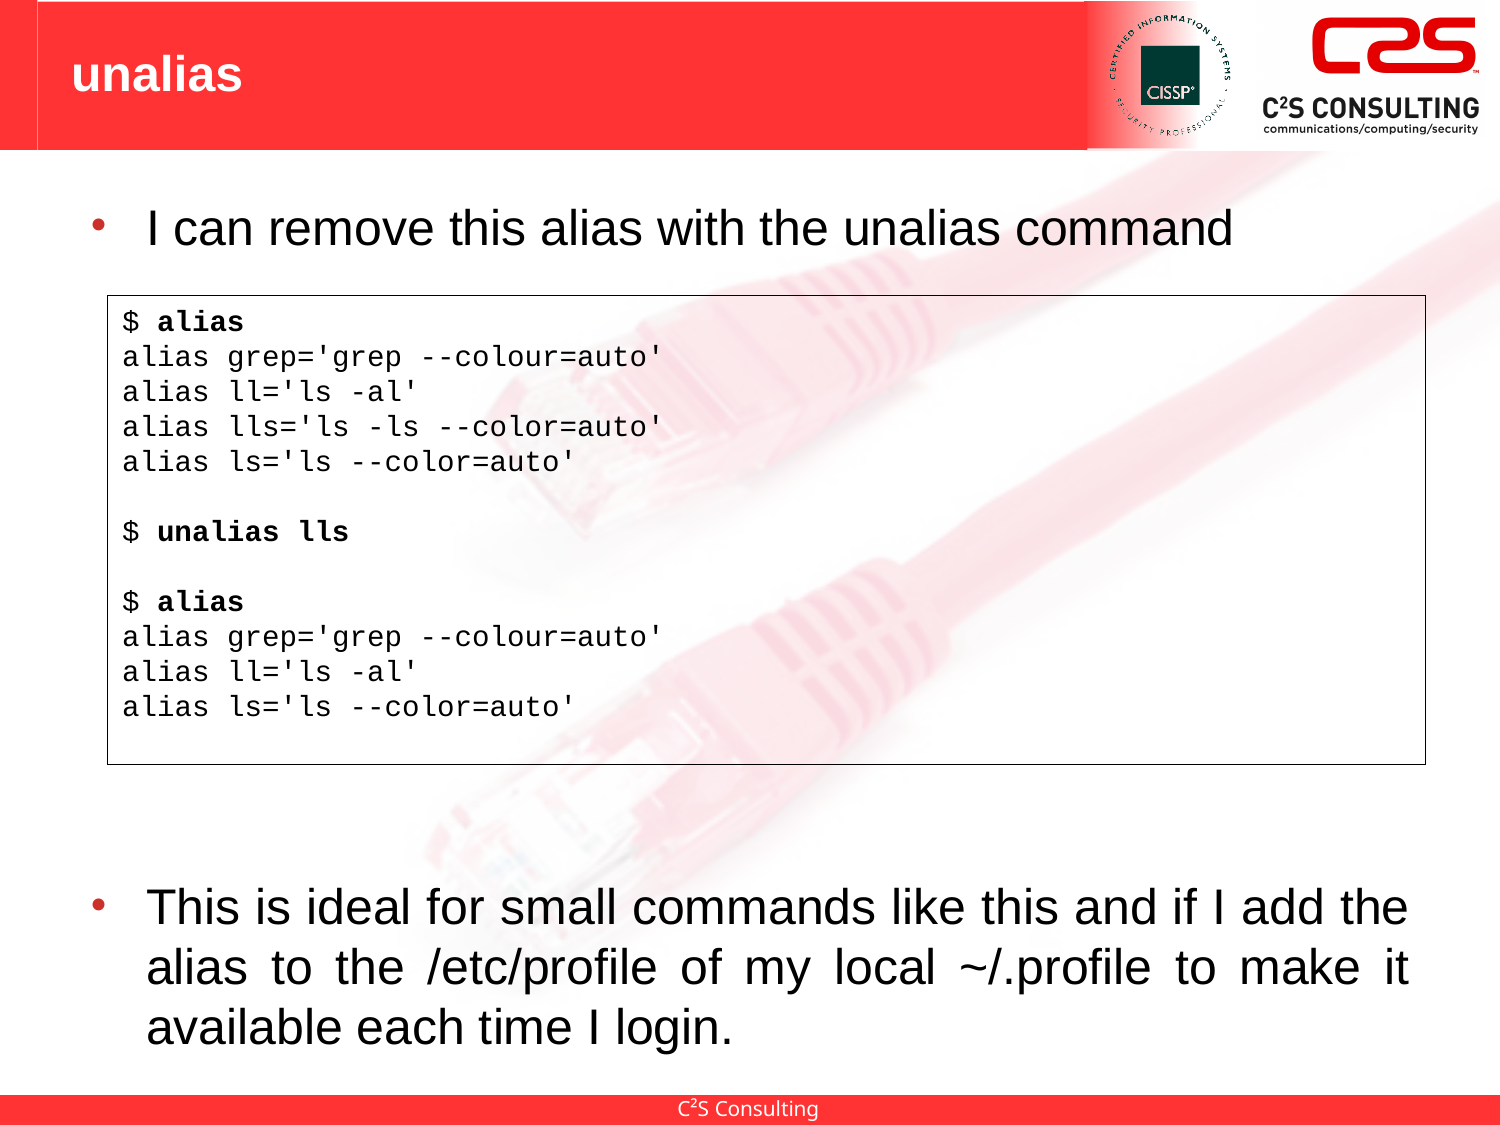

# unalias
I can remove this alias with the unalias command
$ alias
alias grep='grep --colour=auto'
alias ll='ls -al'
alias lls='ls -ls --color=auto'
alias ls='ls --color=auto'
$ unalias lls
$ alias
alias grep='grep --colour=auto'
alias ll='ls -al'
alias ls='ls --color=auto'
This is ideal for small commands like this and if I add the alias to the /etc/profile of my local ~/.profile to make it available each time I login.